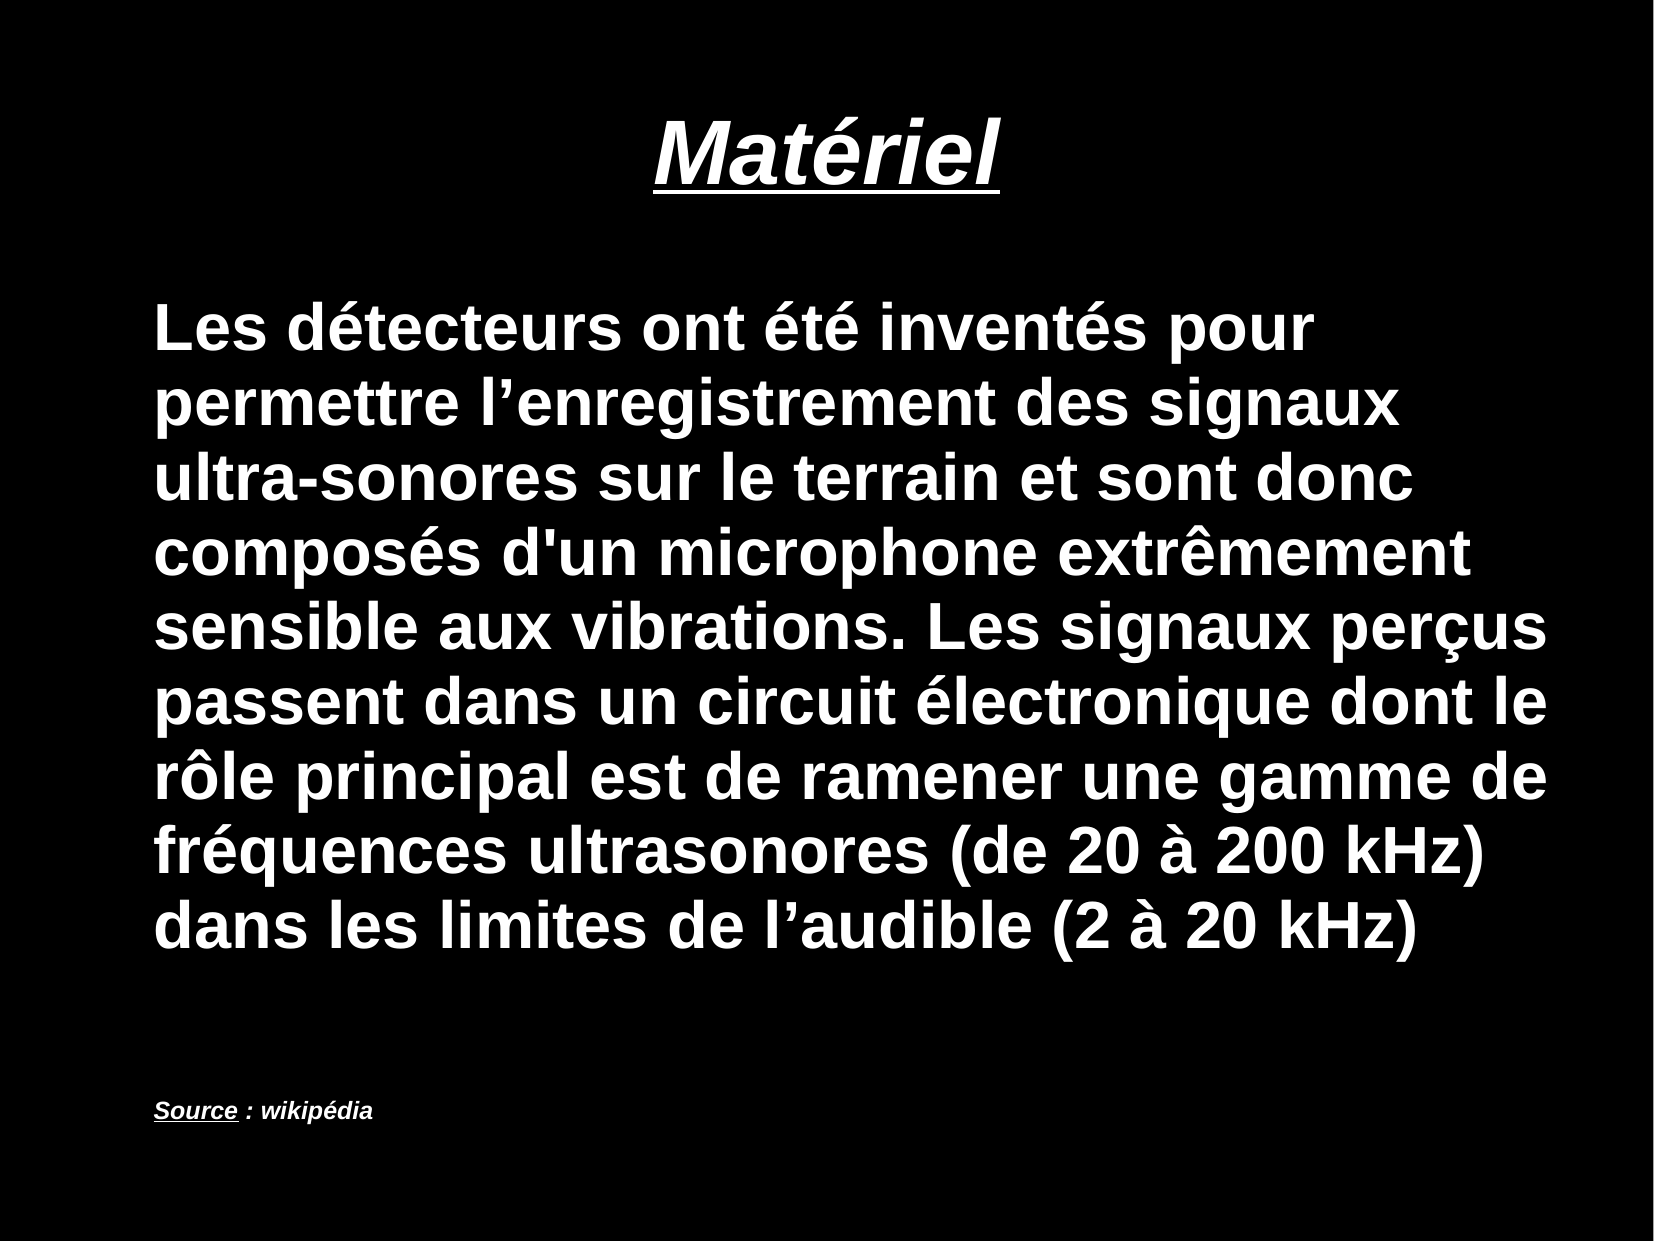

# Matériel
Les détecteurs ont été inventés pour permettre l’enregistrement des signaux ultra-sonores sur le terrain et sont donc composés d'un microphone extrêmement sensible aux vibrations. Les signaux perçus passent dans un circuit électronique dont le rôle principal est de ramener une gamme de fréquences ultrasonores (de 20 à 200 kHz) dans les limites de l’audible (2 à 20 kHz)
Source : wikipédia